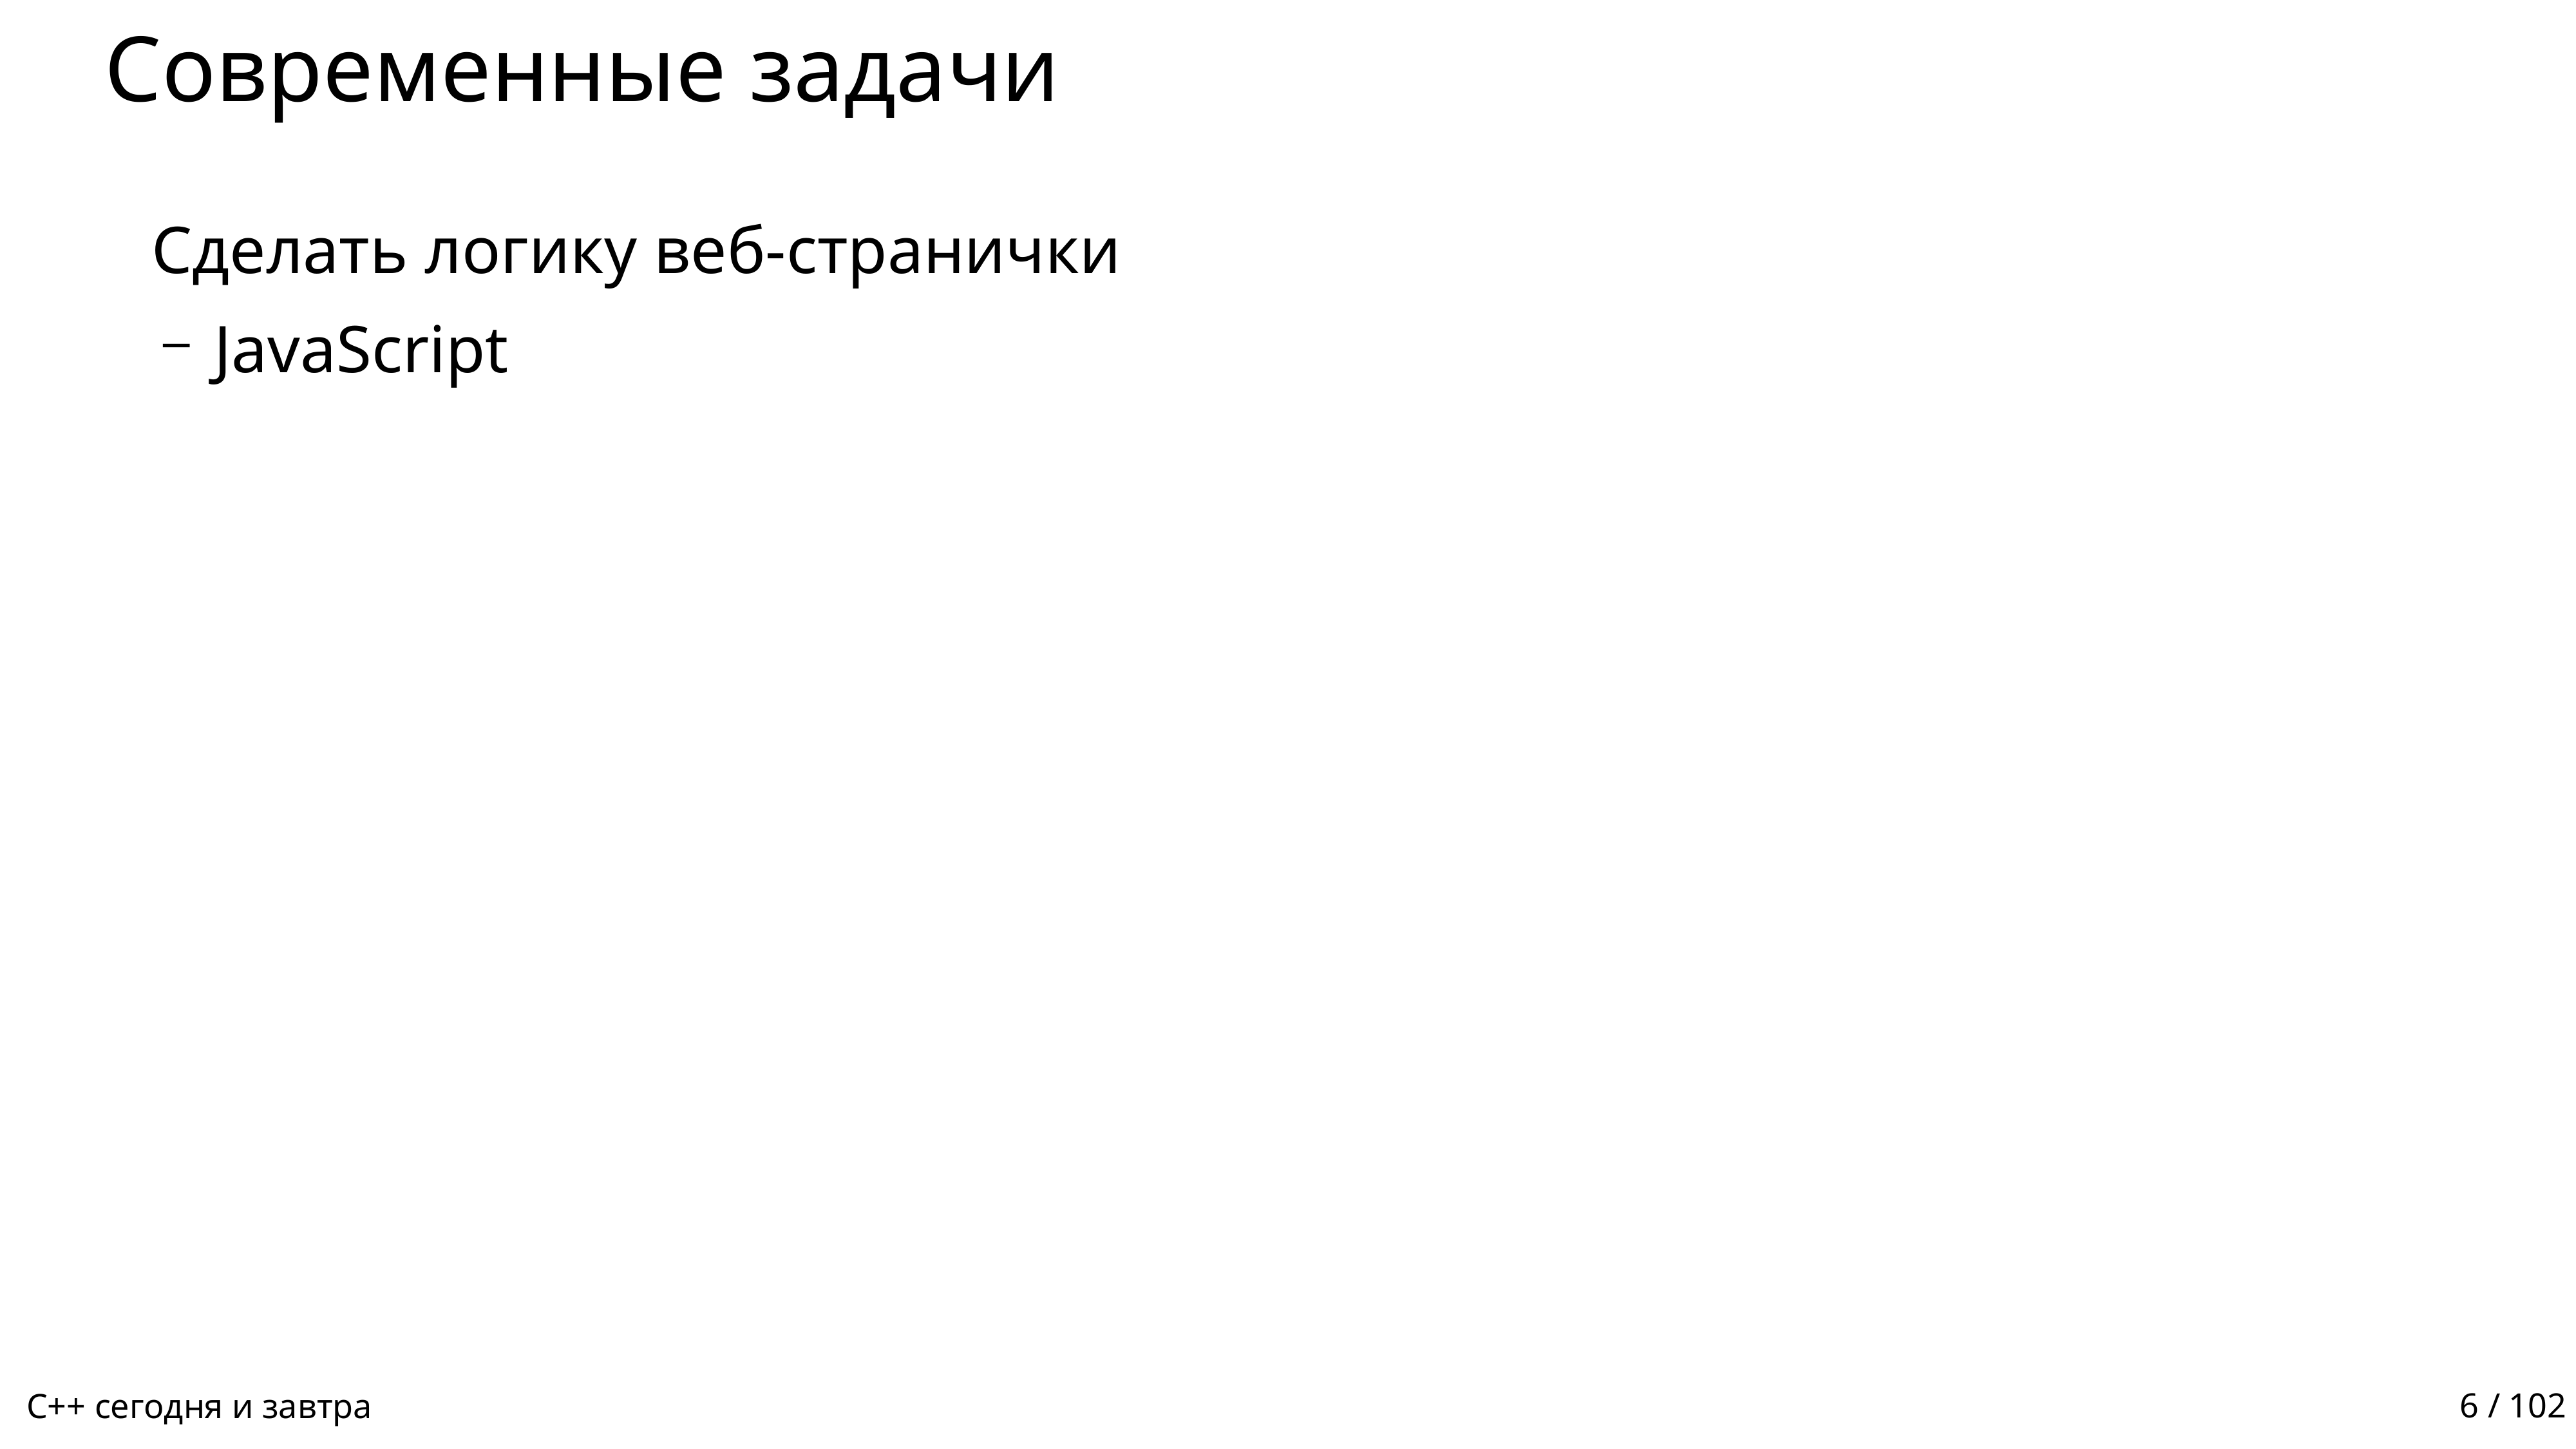

Современные задачи
# Сделать логику веб-странички
 JavaScript
C++ сегодня и завтра